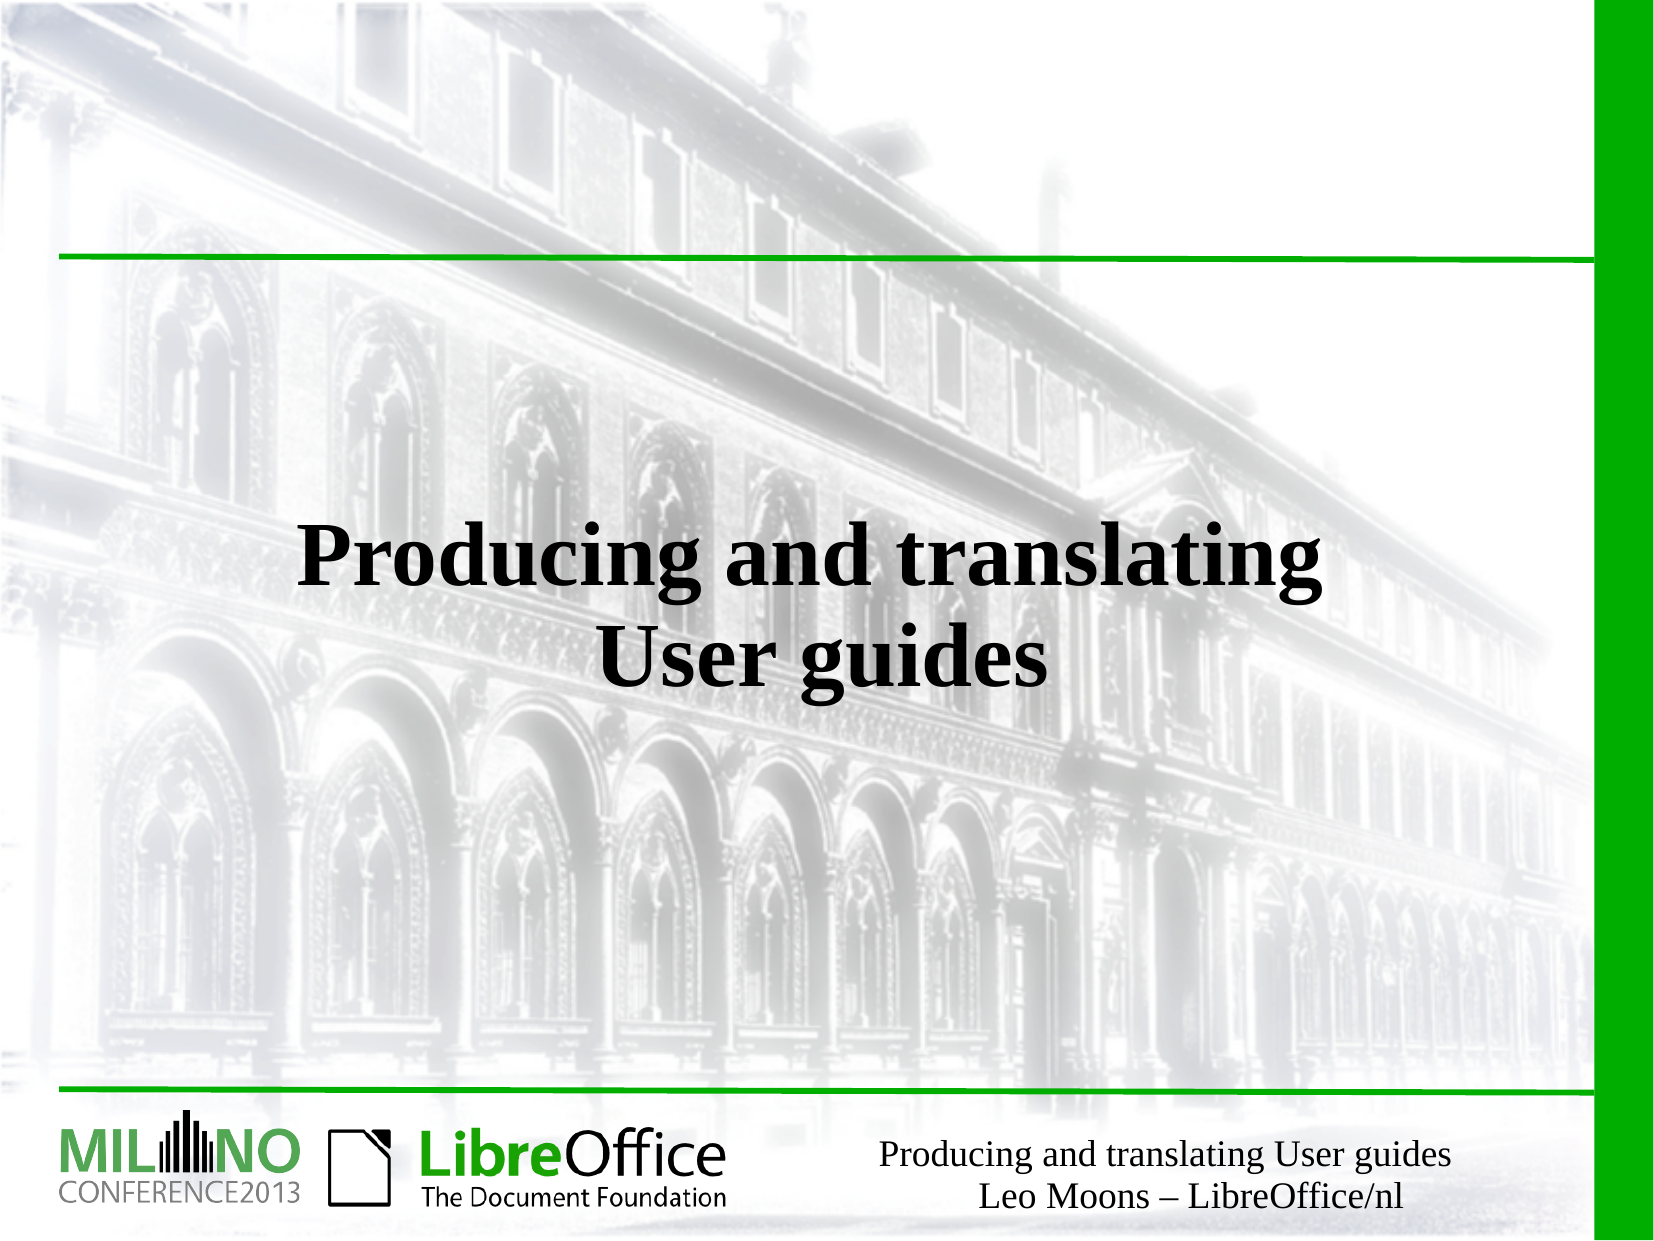

# Producing and translating
User guides
Producing and translating User guides
Leo Moons – LibreOffice/nl